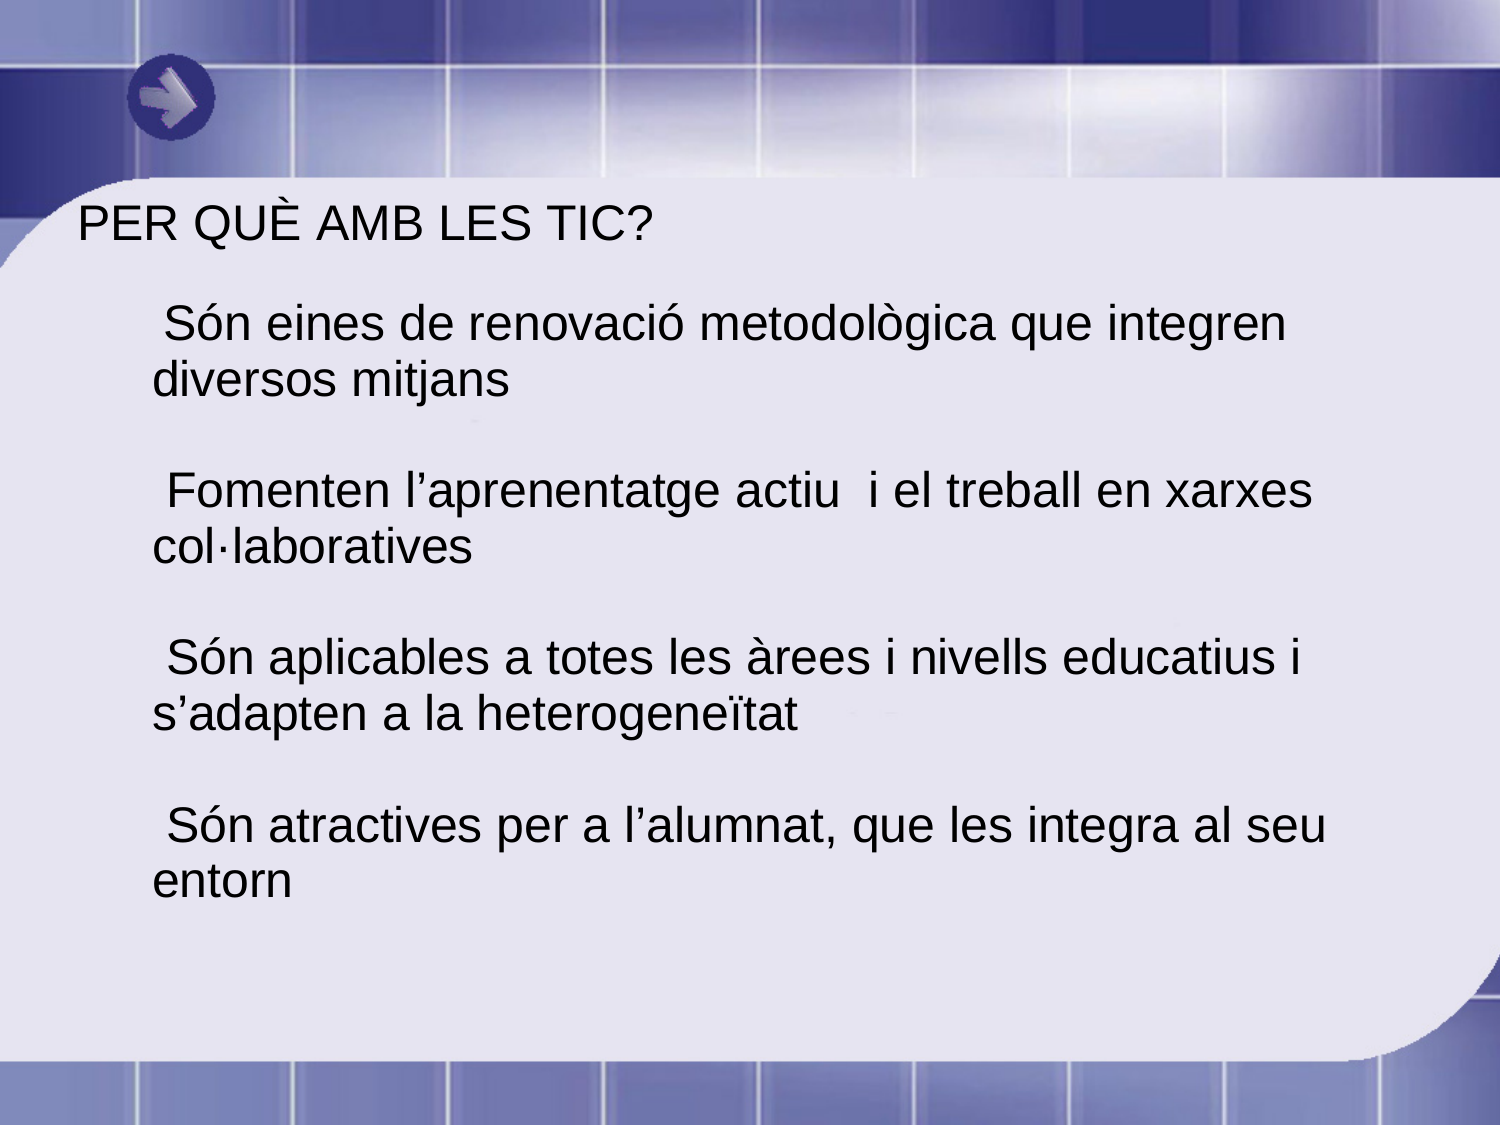

PER QUÈ AMB LES TIC?
 Són eines de renovació metodològica que integren diversos mitjans
 Fomenten l’aprenentatge actiu i el treball en xarxes col·laboratives
 Són aplicables a totes les àrees i nivells educatius i s’adapten a la heterogeneïtat
 Són atractives per a l’alumnat, que les integra al seu entorn